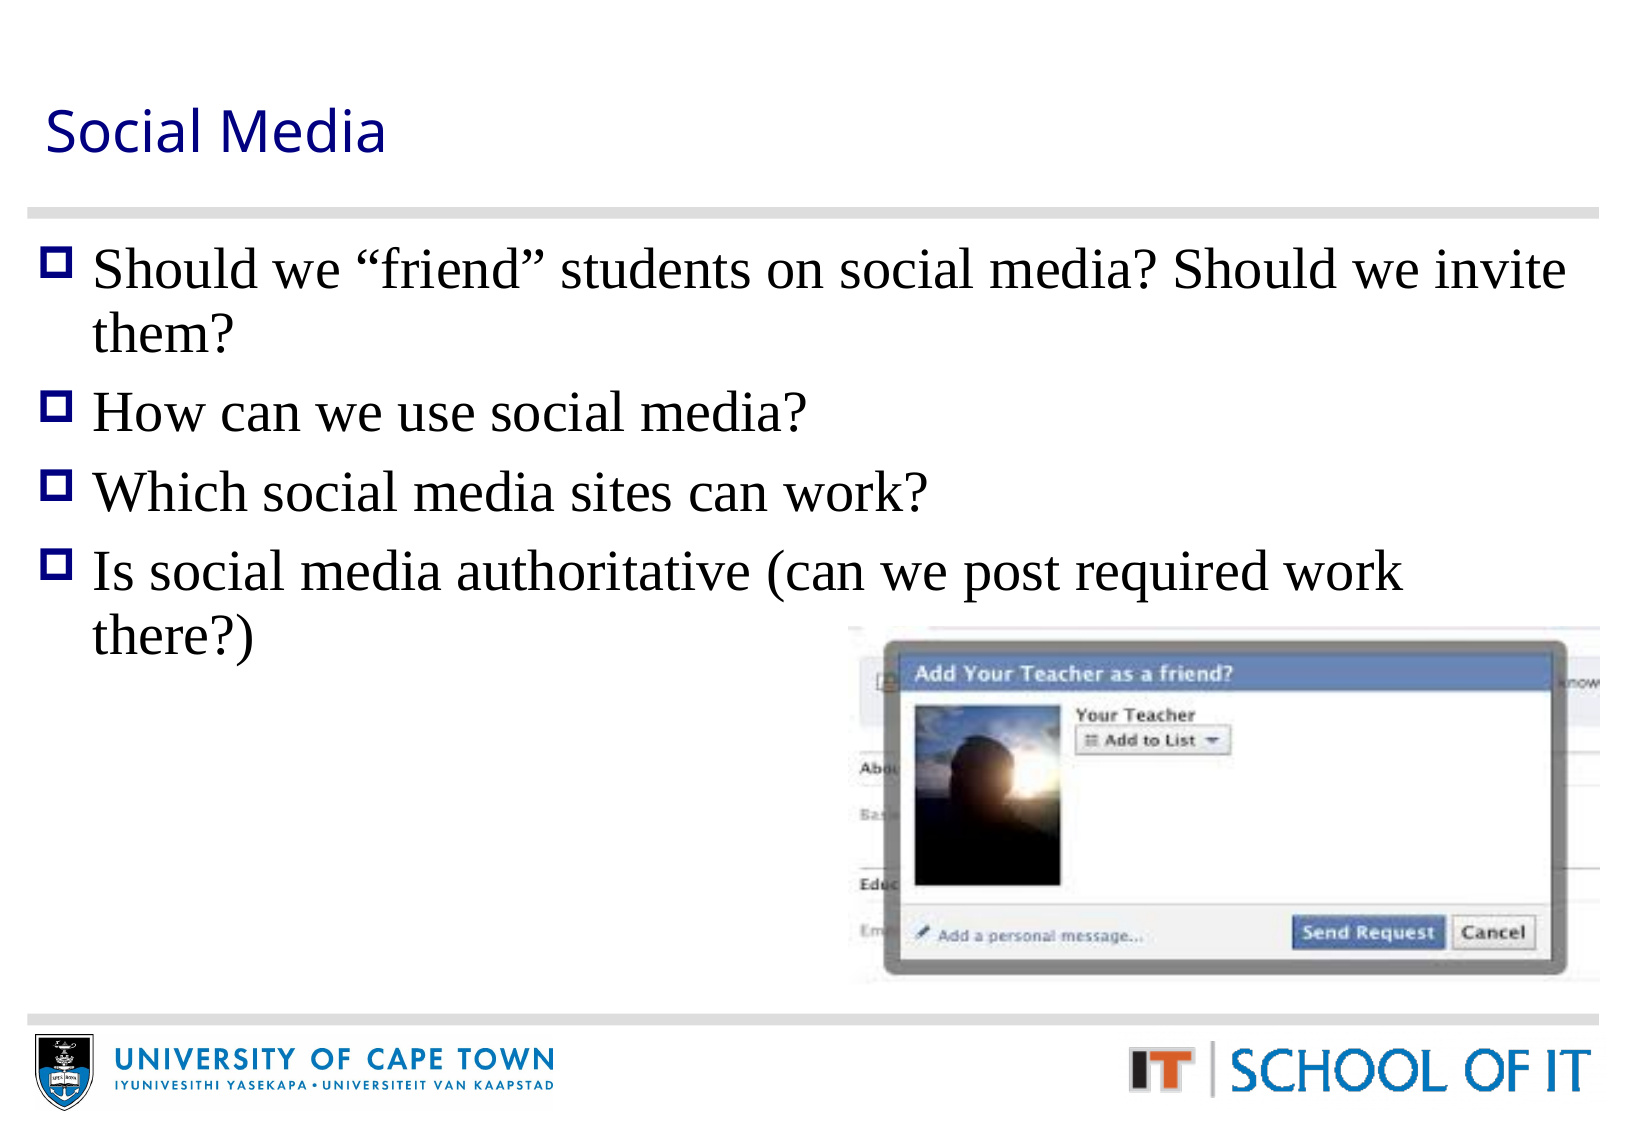

# Social Media
Should we “friend” students on social media? Should we invite them?
How can we use social media?
Which social media sites can work?
Is social media authoritative (can we post required work there?)